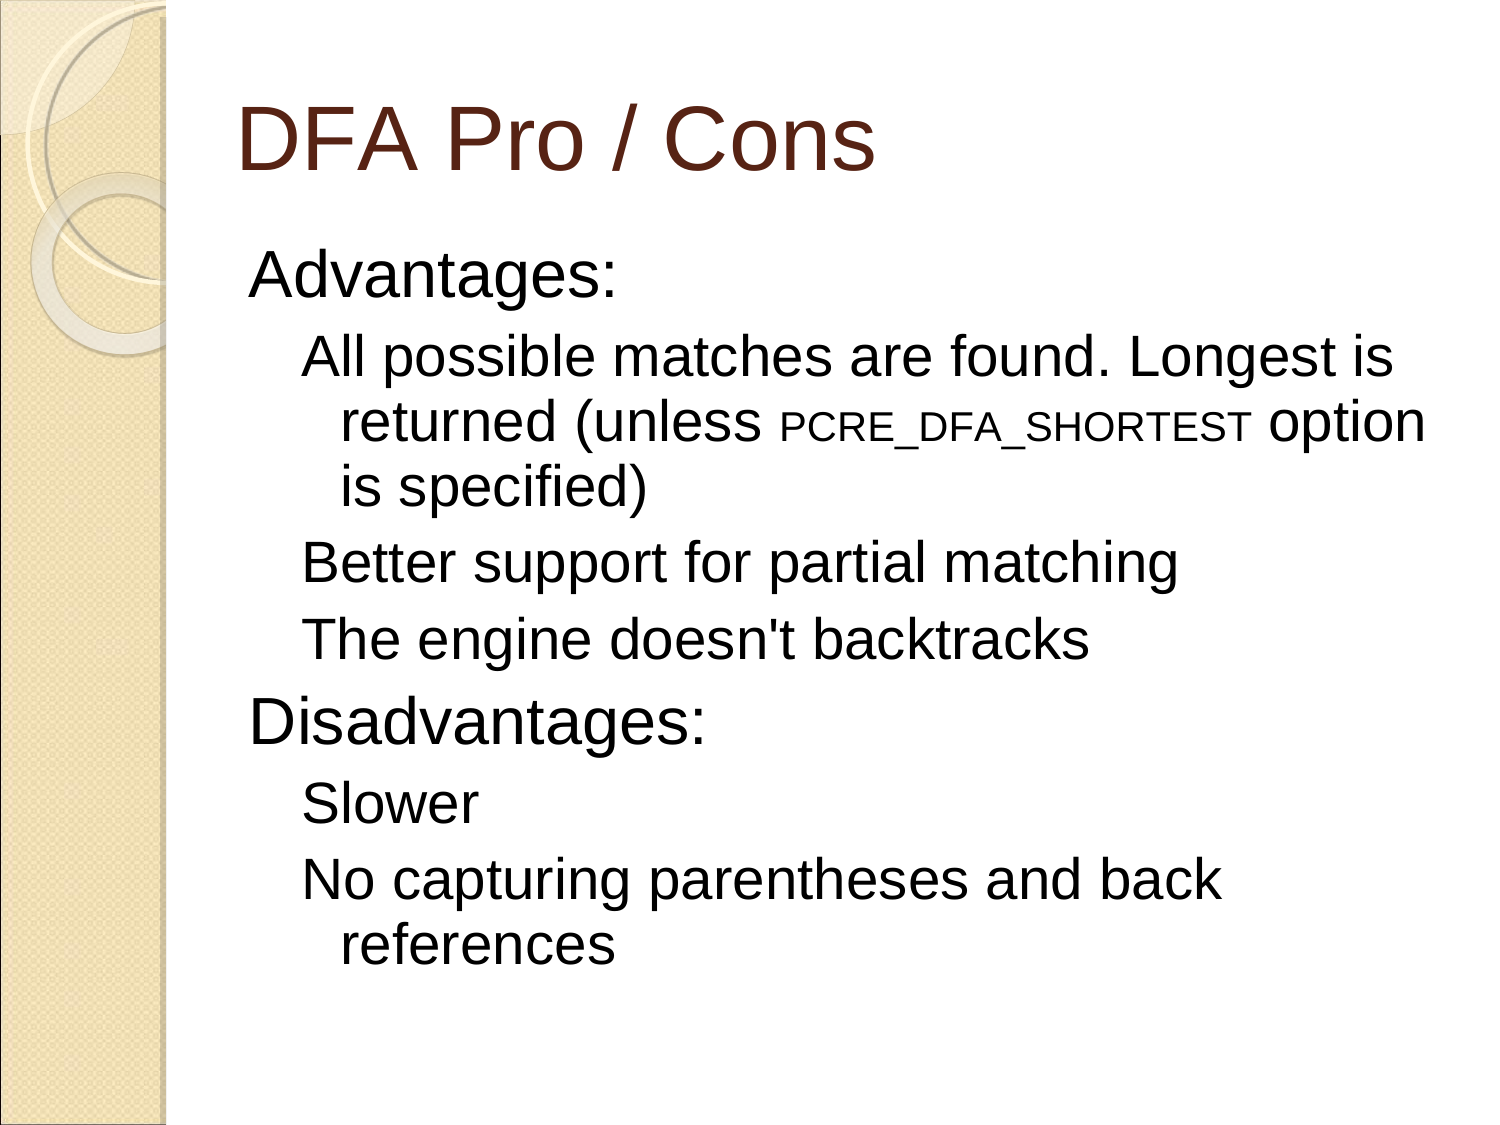

# DFA Pro / Cons
Advantages:
All possible matches are found. Longest is returned (unless PCRE_DFA_SHORTEST option is specified)
Better support for partial matching
The engine doesn't backtracks
Disadvantages:
Slower
No capturing parentheses and back references